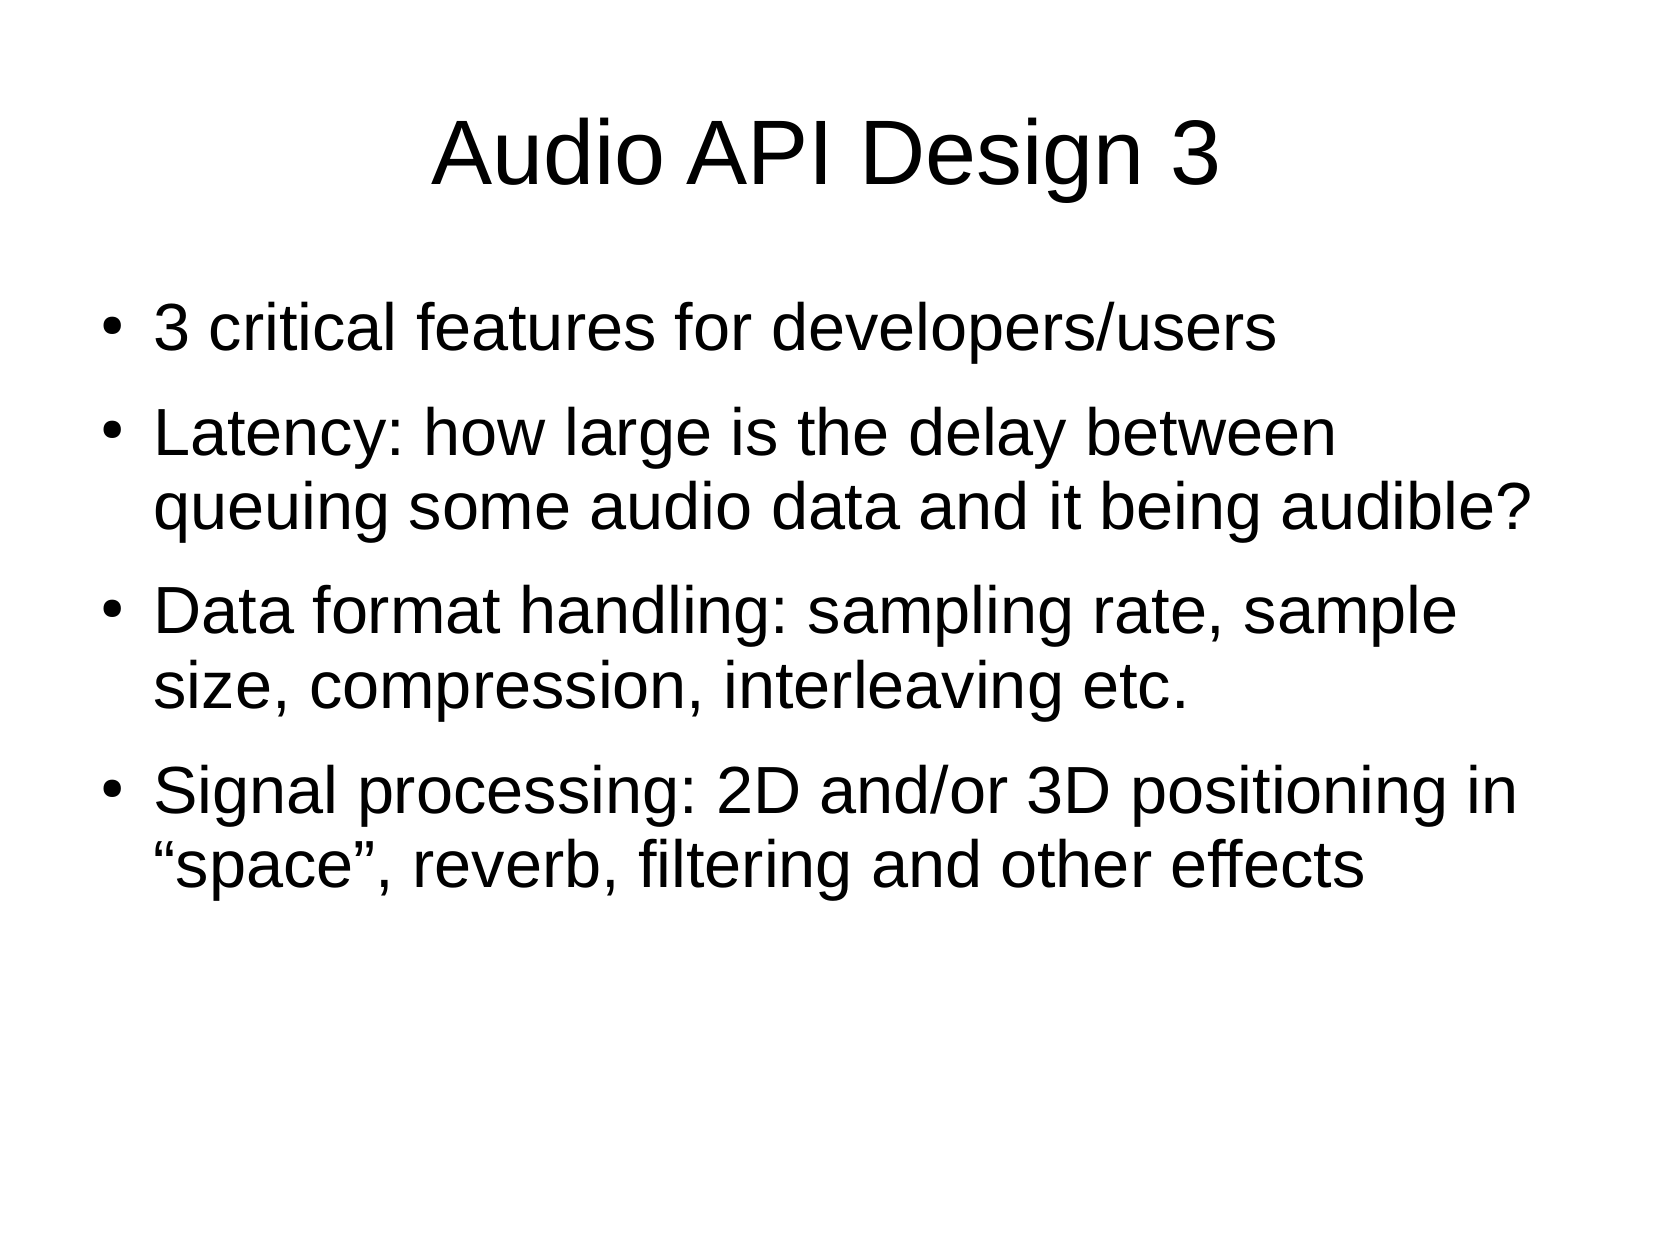

# Audio API Design 3
3 critical features for developers/users
Latency: how large is the delay between queuing some audio data and it being audible?
Data format handling: sampling rate, sample size, compression, interleaving etc.
Signal processing: 2D and/or 3D positioning in “space”, reverb, filtering and other effects